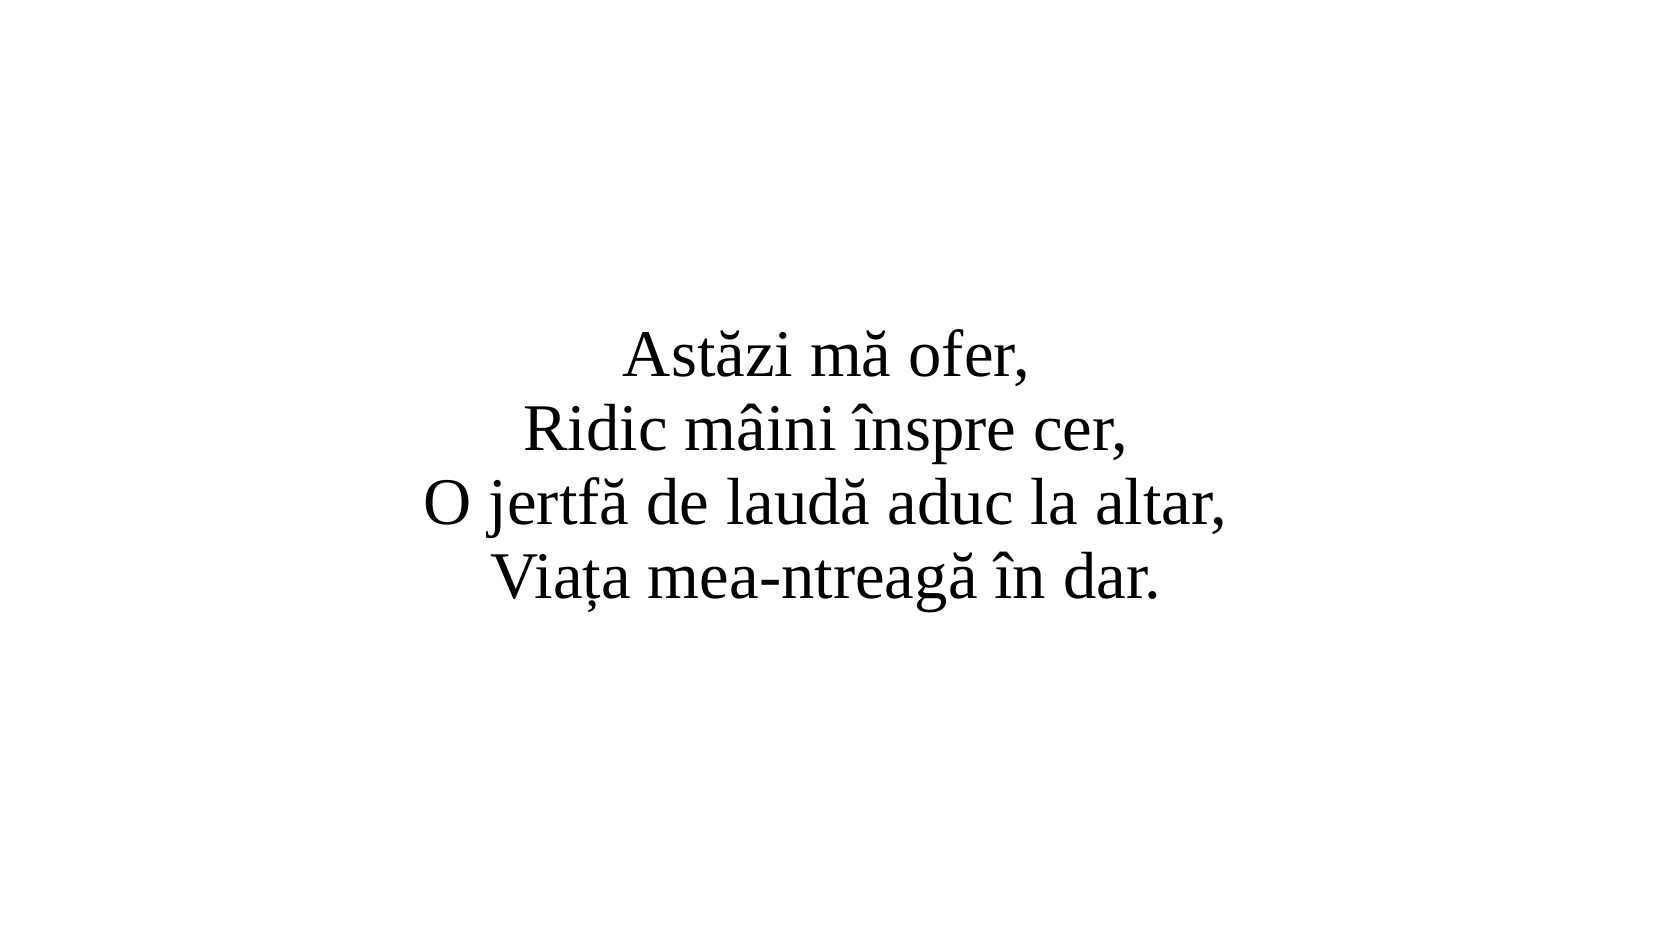

# Astăzi mă ofer,
Ridic mâini înspre cer,
O jertfă de laudă aduc la altar,
Viața mea-ntreagă în dar.